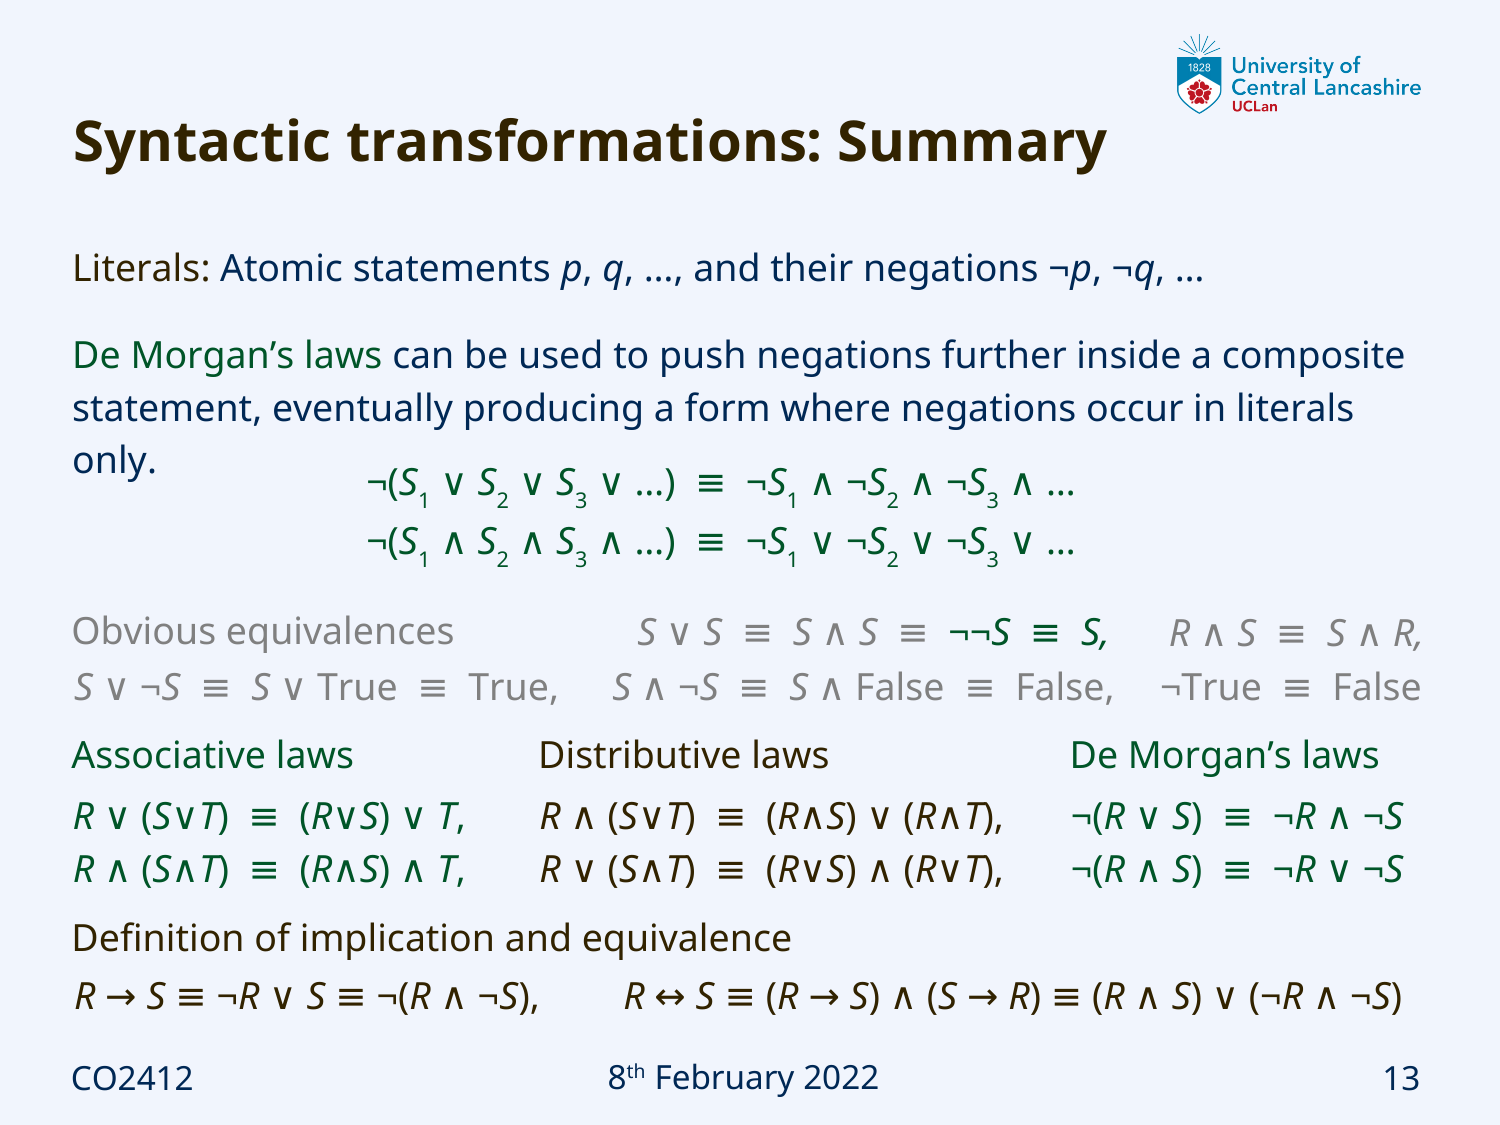

# Syntactic transformations: Summary
Literals: Atomic statements p, q, …, and their negations ¬p, ¬q, …
De Morgan’s laws can be used to push negations further inside a composite statement, eventually producing a form where negations occur in literals only.
¬(S1 ∨ S2 ∨ S3 ∨ …) ≡ ¬S1 ∧ ¬S2 ∧ ¬S3 ∧ …
¬(S1 ∧ S2 ∧ S3 ∧ …) ≡ ¬S1 ∨ ¬S2 ∨ ¬S3 ∨ …
Obvious equivalences
S ∨ S ≡ S ∧ S ≡ ¬¬S ≡ S,
R ∧ S ≡ S ∧ R,
S ∧ ¬S ≡ S ∧ False ≡ False,
¬True ≡ False
S ∨ ¬S ≡ S ∨ True ≡ True,
Associative laws
Distributive laws
De Morgan’s laws
R ∨ (S∨T) ≡ (R∨S) ∨ T,
R ∧ (S∨T) ≡ (R∧S) ∨ (R∧T),
¬(R ∨ S) ≡ ¬R ∧ ¬S
R ∧ (S∧T) ≡ (R∧S) ∧ T,
R ∨ (S∧T) ≡ (R∨S) ∧ (R∨T),
¬(R ∧ S) ≡ ¬R ∨ ¬S
Definition of implication and equivalence
R → S ≡ ¬R ∨ S ≡ ¬(R ∧ ¬S),
R ↔ S ≡ (R → S) ∧ (S → R) ≡ (R ∧ S) ∨ (¬R ∧ ¬S)